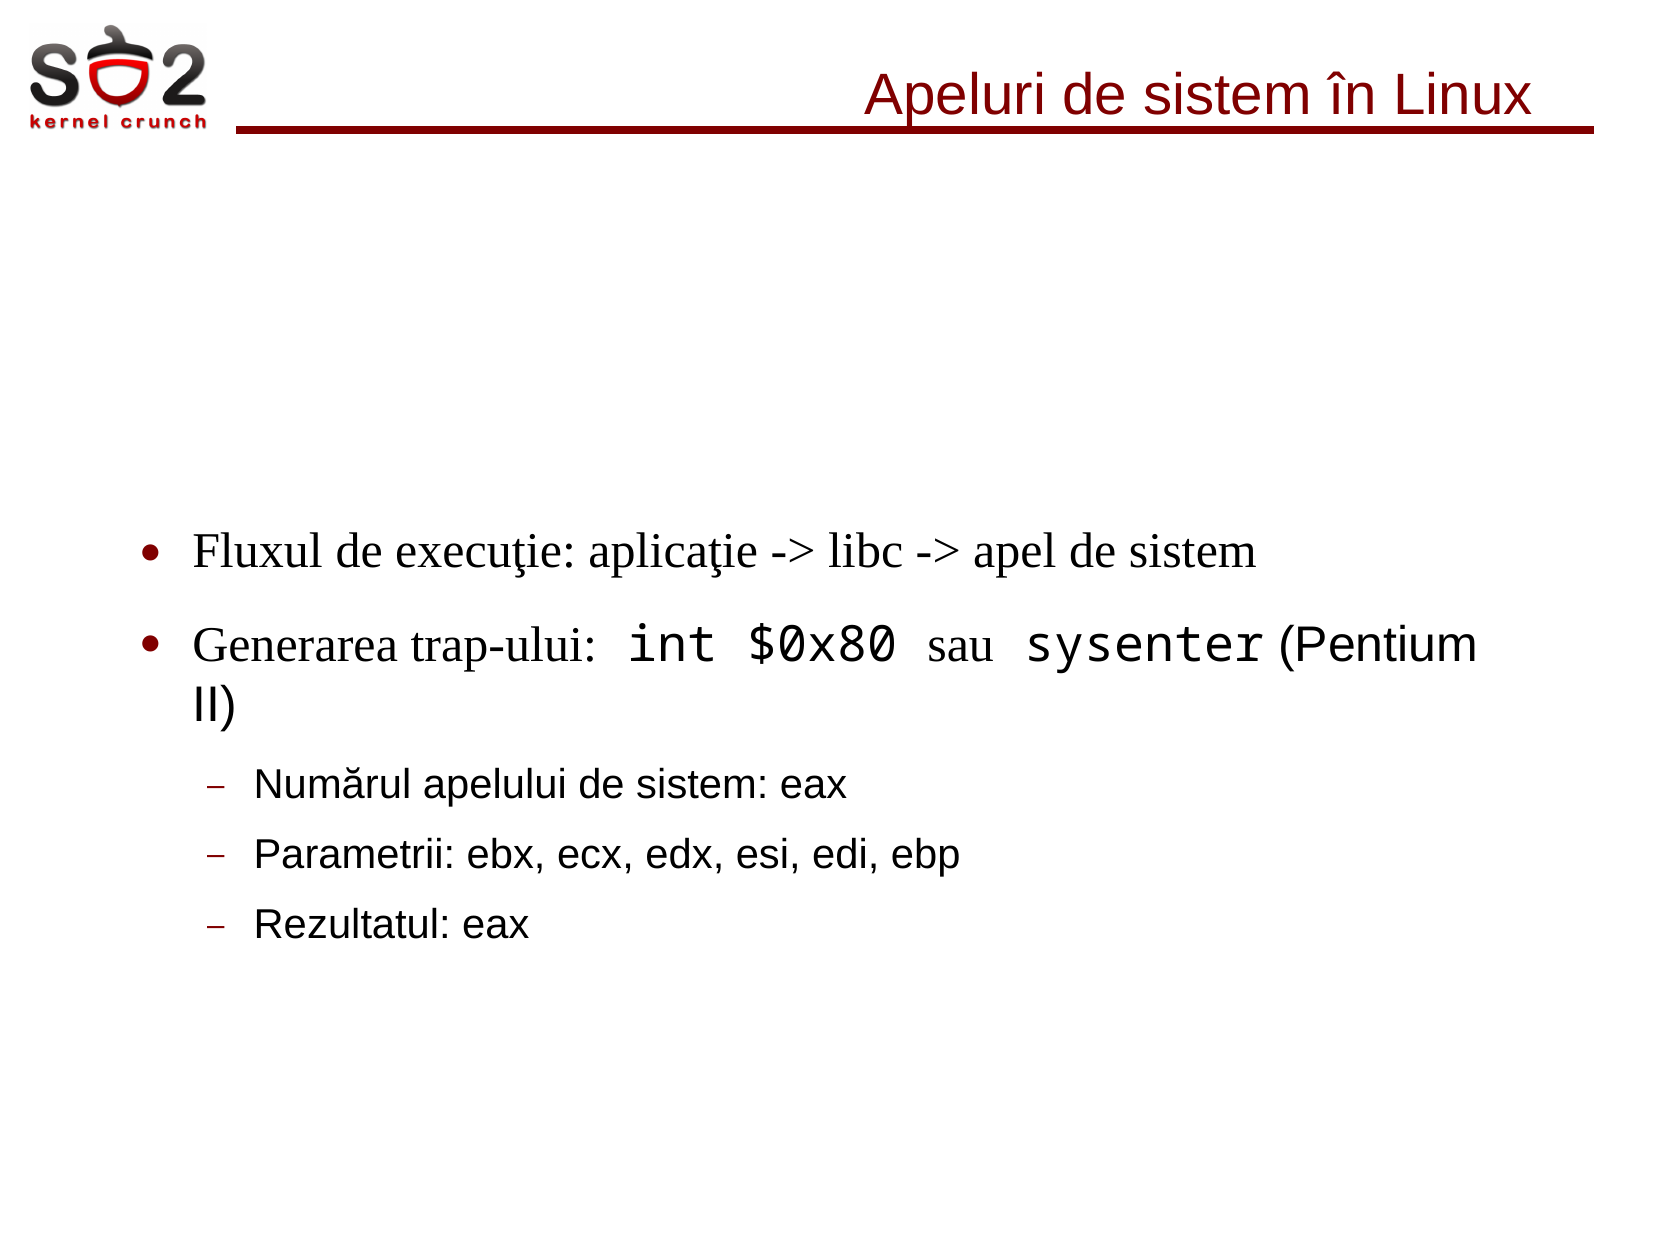

# Apeluri de sistem în Linux
Fluxul de execuţie: aplicaţie -> libc -> apel de sistem
Generarea trap-ului: int $0x80 sau sysenter (Pentium II)
Numărul apelului de sistem: eax
Parametrii: ebx, ecx, edx, esi, edi, ebp
Rezultatul: eax